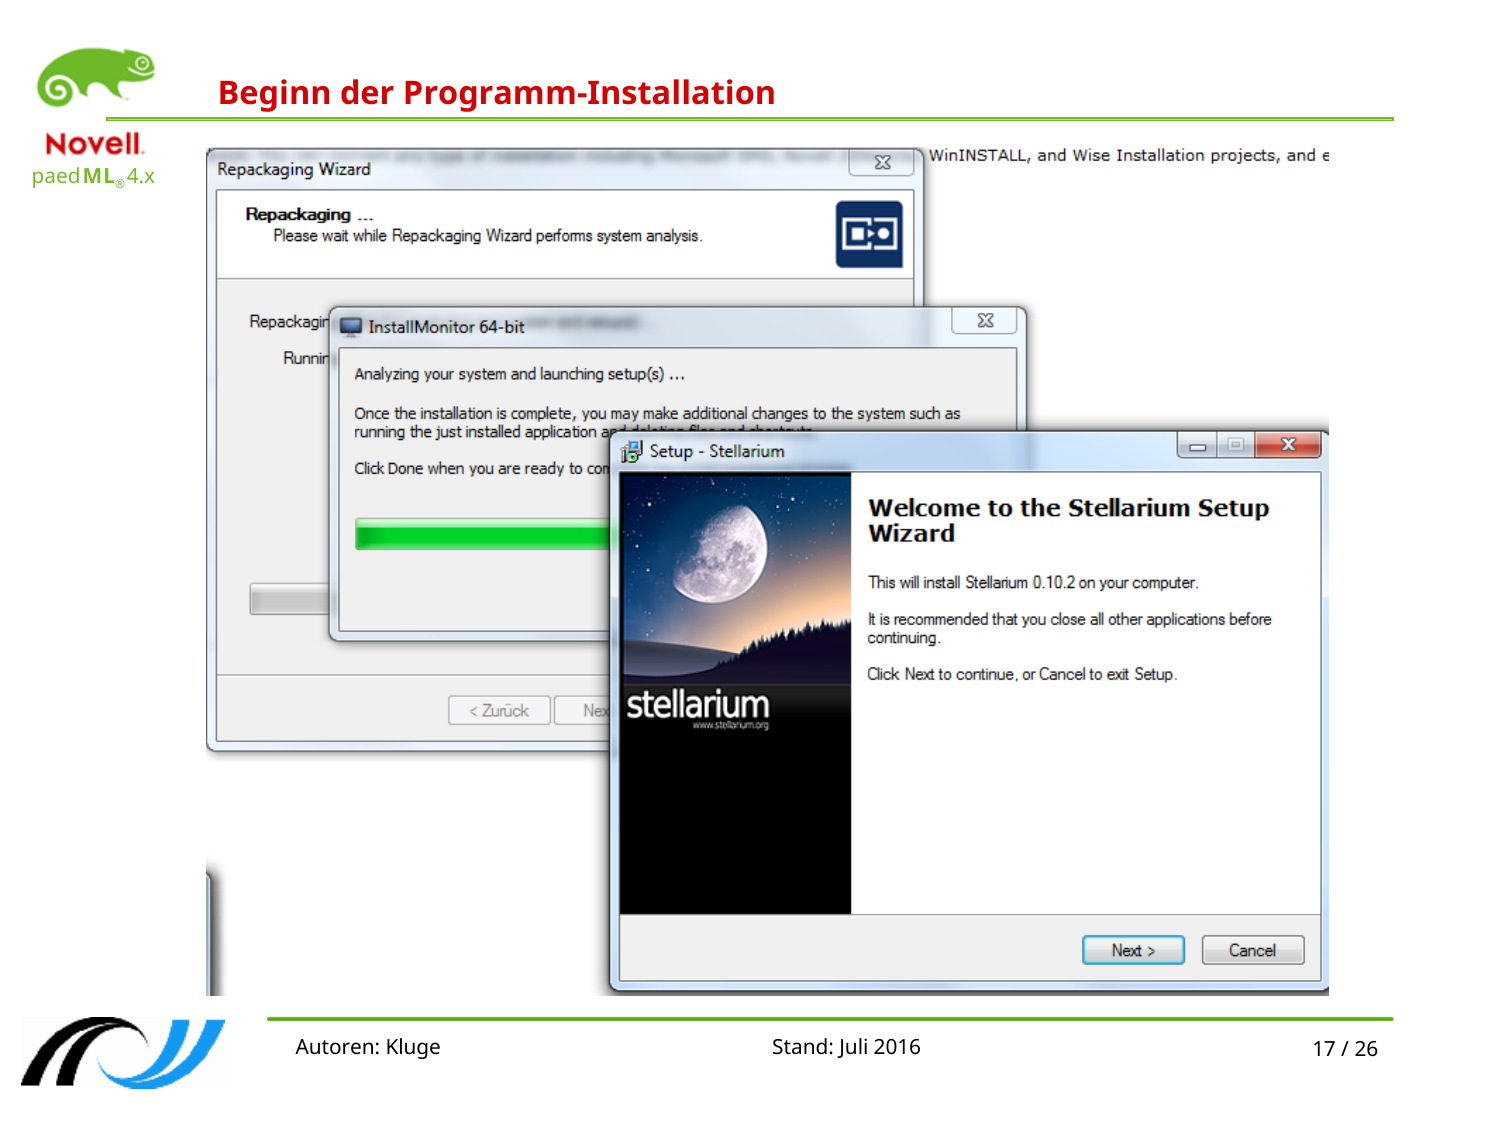

# Beginn der Programm-Installation
Autoren: Kluge
Juli 2016
17